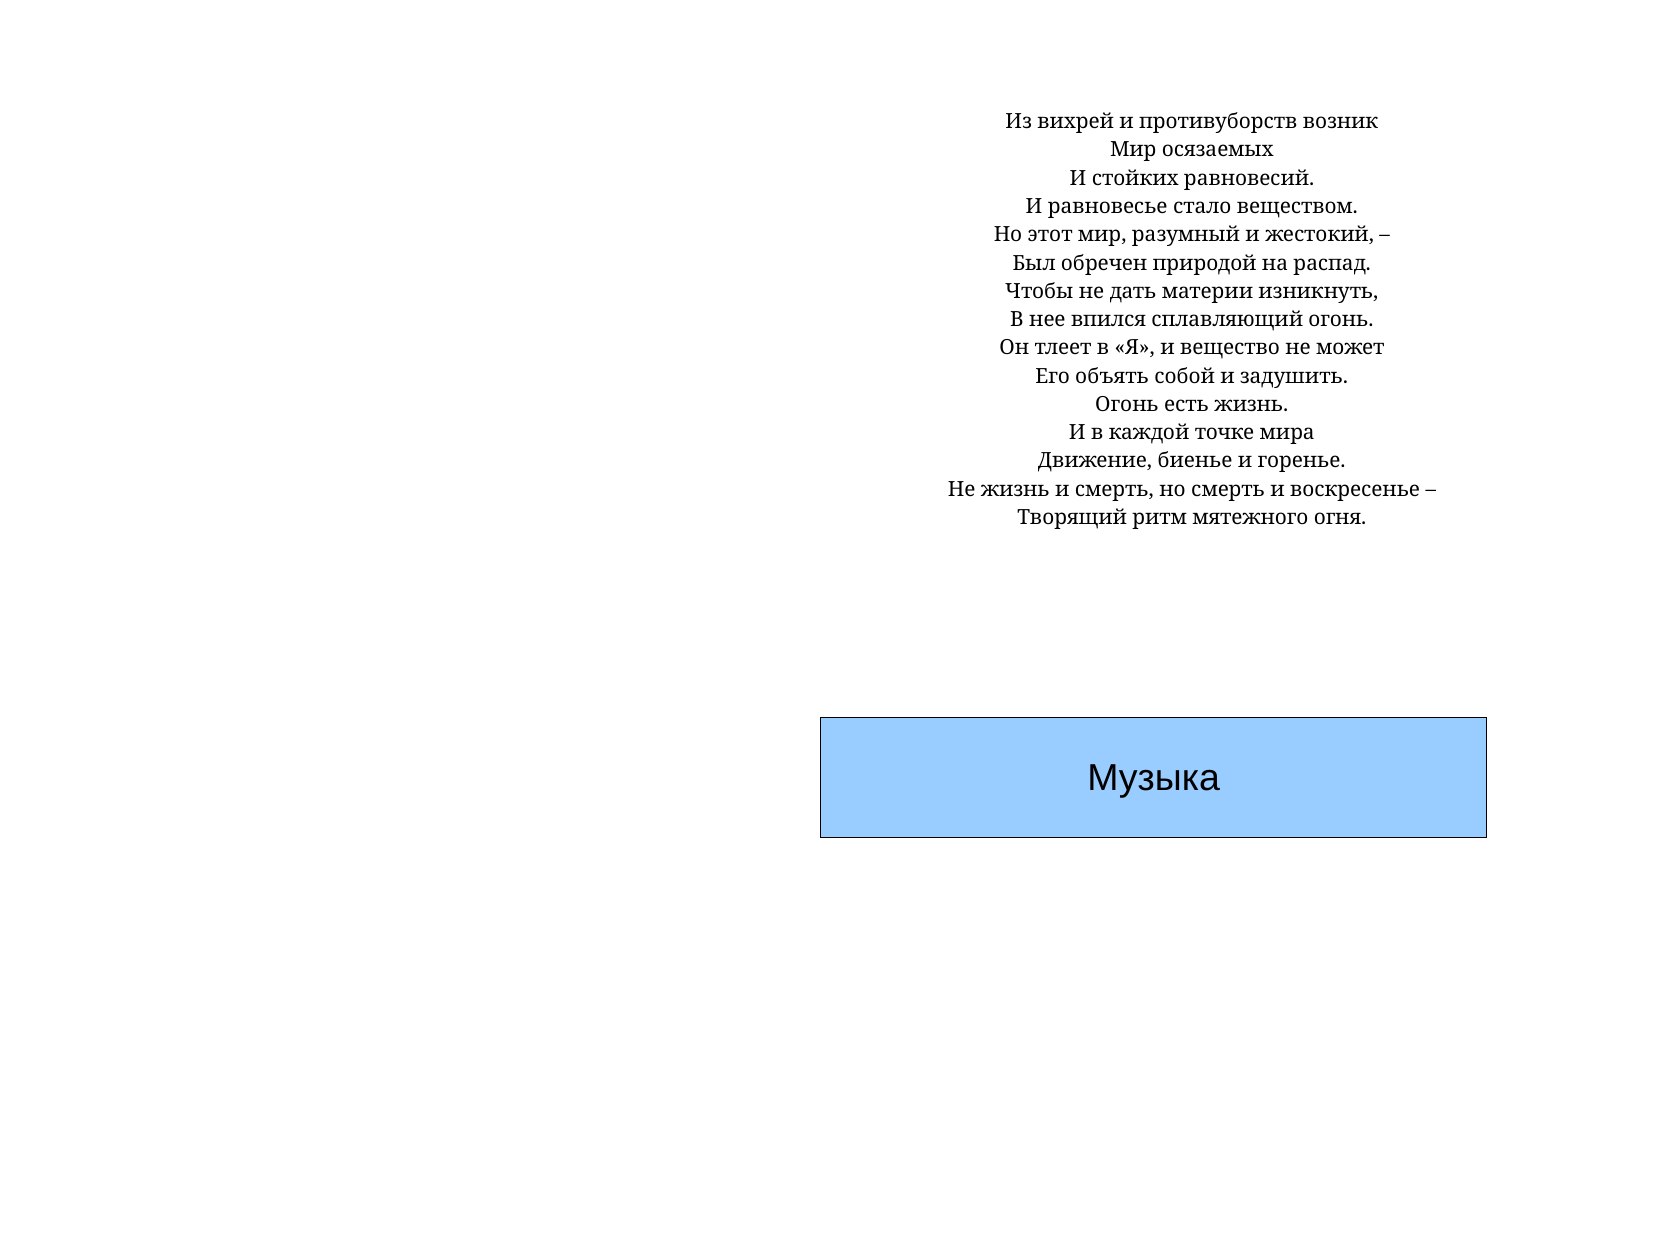

# Из вихрей и противуборств возник
Мир осязаемых
И стойких равновесий.
И равновесье стало веществом.
Но этот мир, разумный и жестокий, –
Был обречен природой на распад.
Чтобы не дать материи изникнуть,
В нее впился сплавляющий огонь.
Он тлеет в «Я», и вещество не может
Его объять собой и задушить.
Огонь есть жизнь.
И в каждой точке мира
Движение, биенье и горенье.
Не жизнь и смерть, но смерть и воскресенье –
Творящий ритм мятежного огня.
Музыка